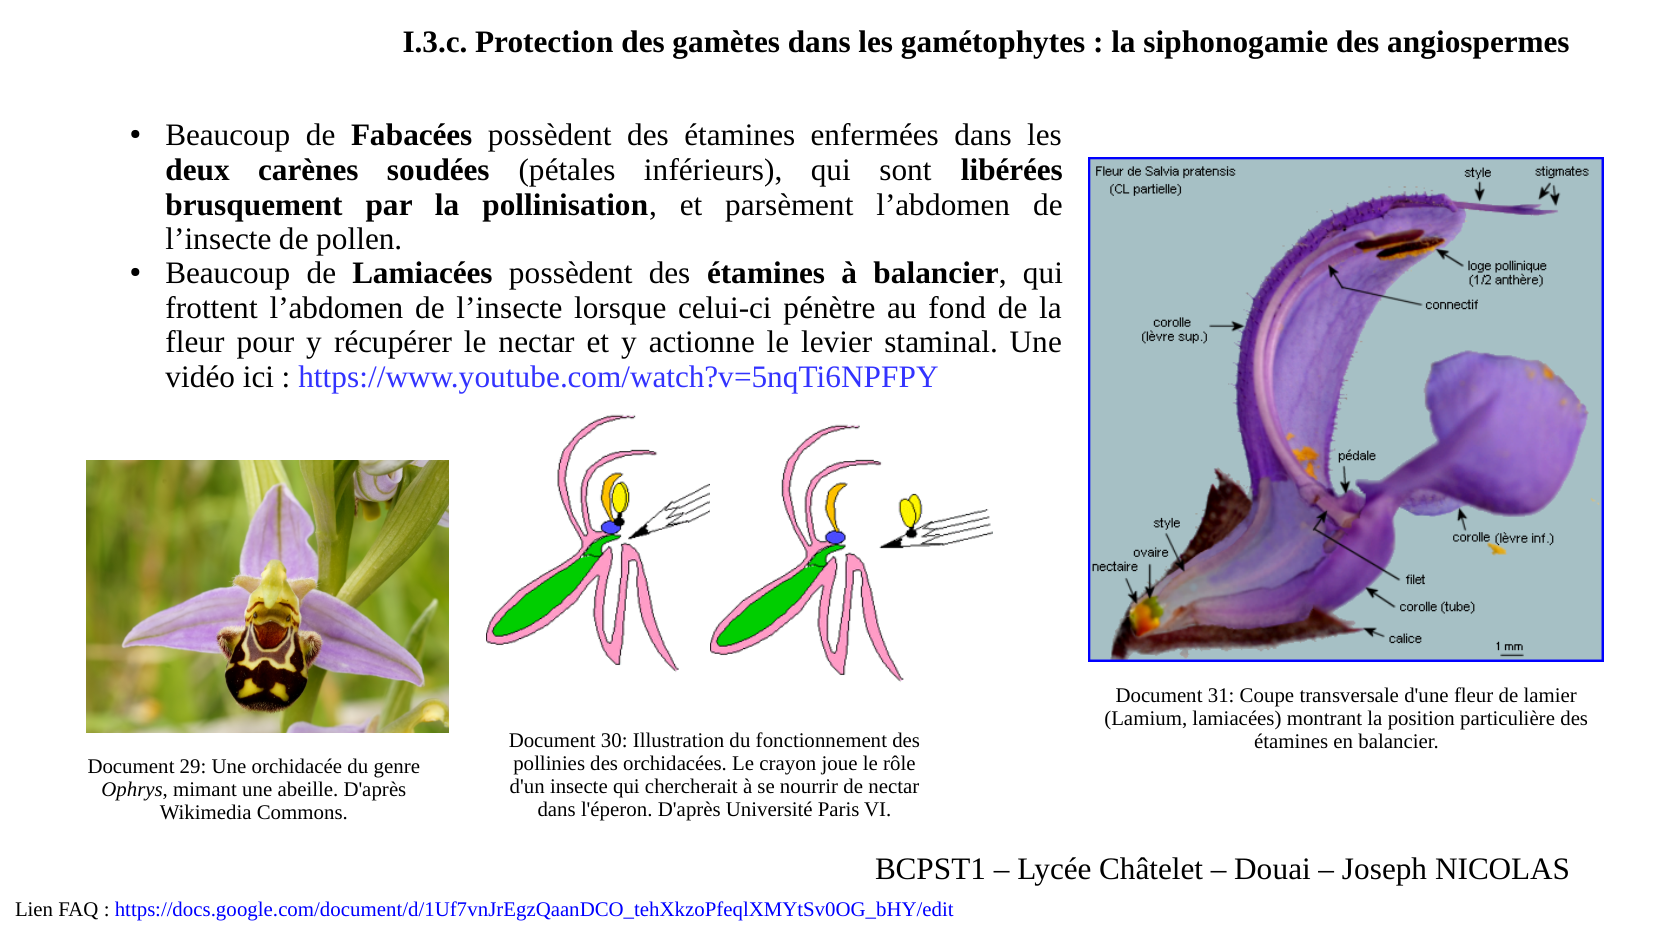

I.3.c. Protection des gamètes dans les gamétophytes : la siphonogamie des angiospermes
Beaucoup de Fabacées possèdent des étamines enfermées dans les deux carènes soudées (pétales inférieurs), qui sont libérées brusquement par la pollinisation, et parsèment l’abdomen de l’insecte de pollen.
Beaucoup de Lamiacées possèdent des étamines à balancier, qui frottent l’abdomen de l’insecte lorsque celui-ci pénètre au fond de la fleur pour y récupérer le nectar et y actionne le levier staminal. Une vidéo ici : https://www.youtube.com/watch?v=5nqTi6NPFPY
Document 31: Coupe transversale d'une fleur de lamier (Lamium, lamiacées) montrant la position particulière des étamines en balancier.
Document 30: Illustration du fonctionnement des pollinies des orchidacées. Le crayon joue le rôle d'un insecte qui chercherait à se nourrir de nectar dans l'éperon. D'après Université Paris VI.
Document 29: Une orchidacée du genre Ophrys, mimant une abeille. D'après Wikimedia Commons.
BCPST1 – Lycée Châtelet – Douai – Joseph NICOLAS
Lien FAQ : https://docs.google.com/document/d/1Uf7vnJrEgzQaanDCO_tehXkzoPfeqlXMYtSv0OG_bHY/edit